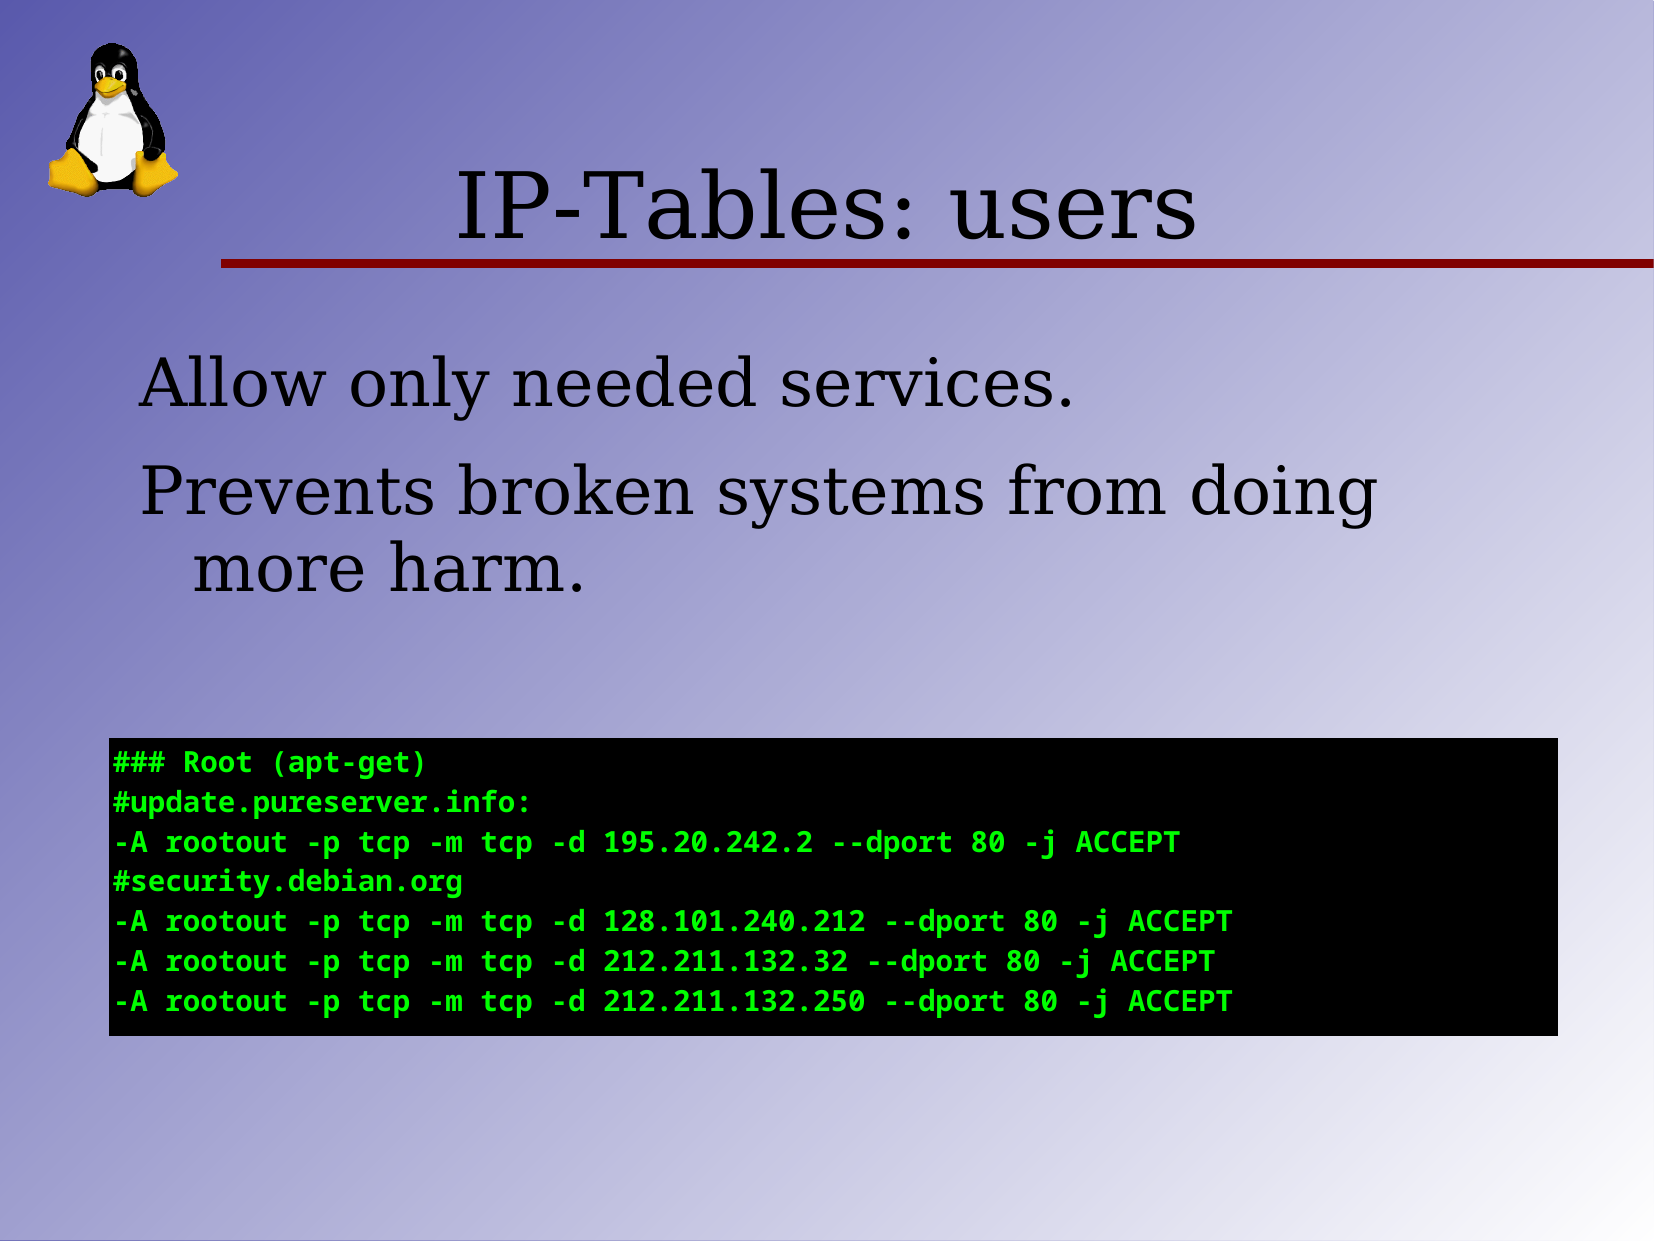

# IP-Tables: users
Allow only needed services.
Prevents broken systems from doing more harm.
### Root (apt-get)
#update.pureserver.info:
-A rootout -p tcp -m tcp -d 195.20.242.2 --dport 80 -j ACCEPT
#security.debian.org
-A rootout -p tcp -m tcp -d 128.101.240.212 --dport 80 -j ACCEPT
-A rootout -p tcp -m tcp -d 212.211.132.32 --dport 80 -j ACCEPT
-A rootout -p tcp -m tcp -d 212.211.132.250 --dport 80 -j ACCEPT